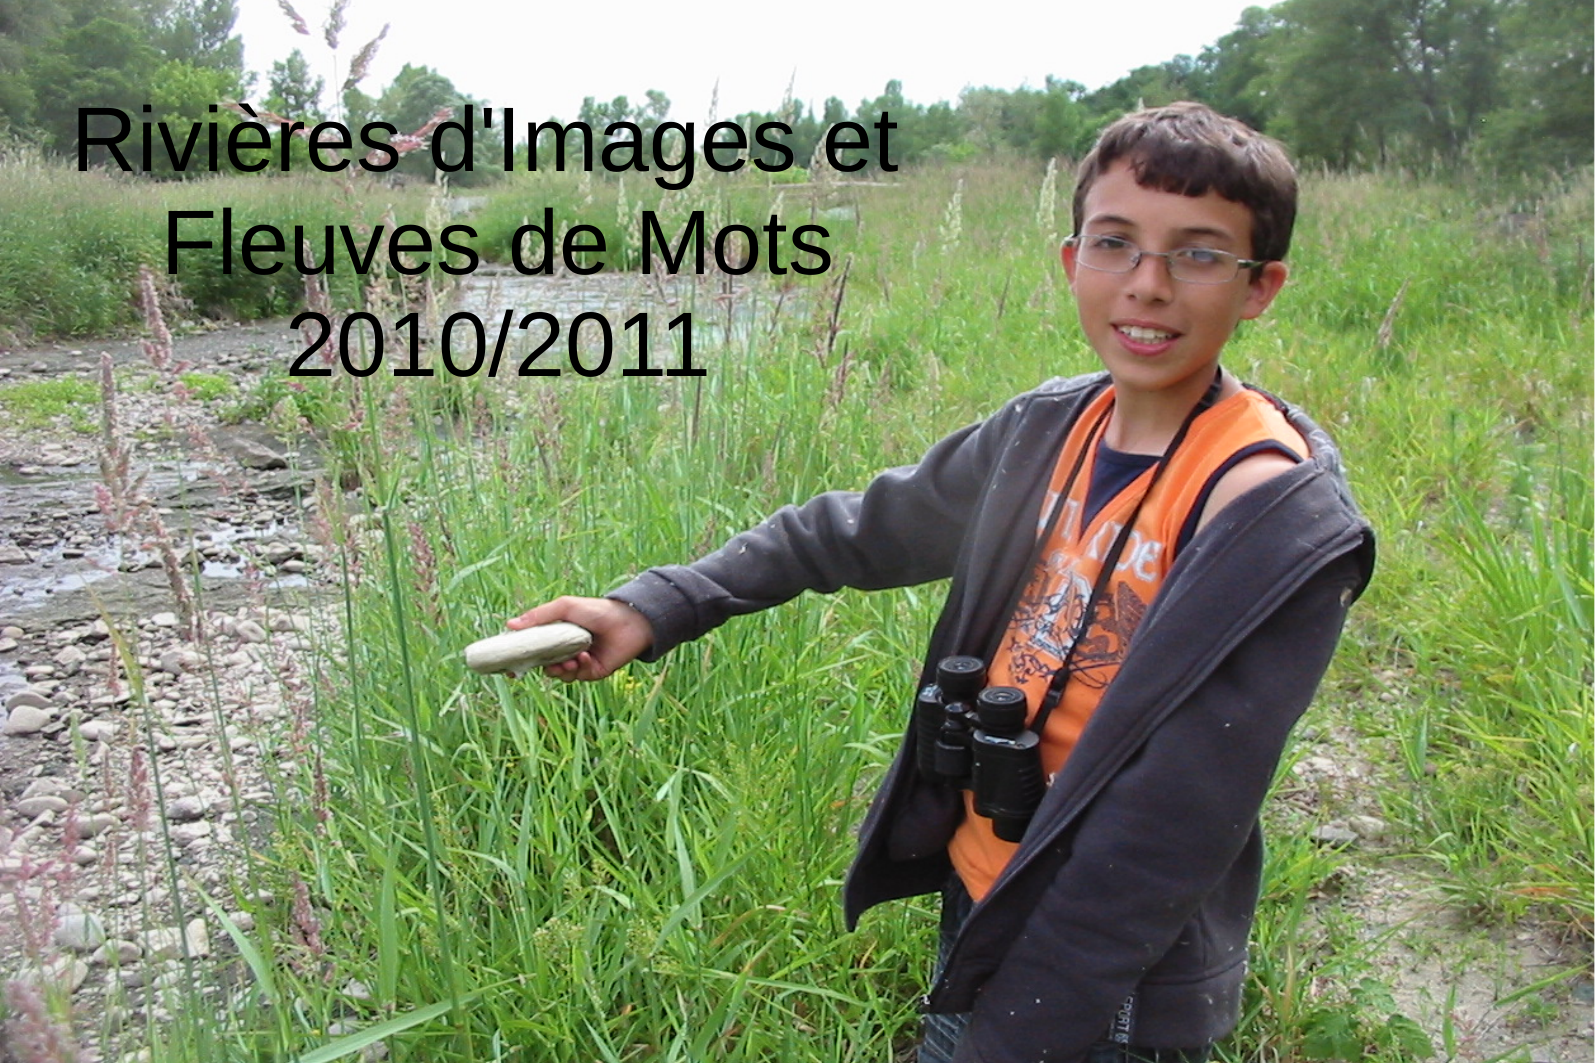

Rivières d'Images et
Fleuves de Mots
2010/2011
#